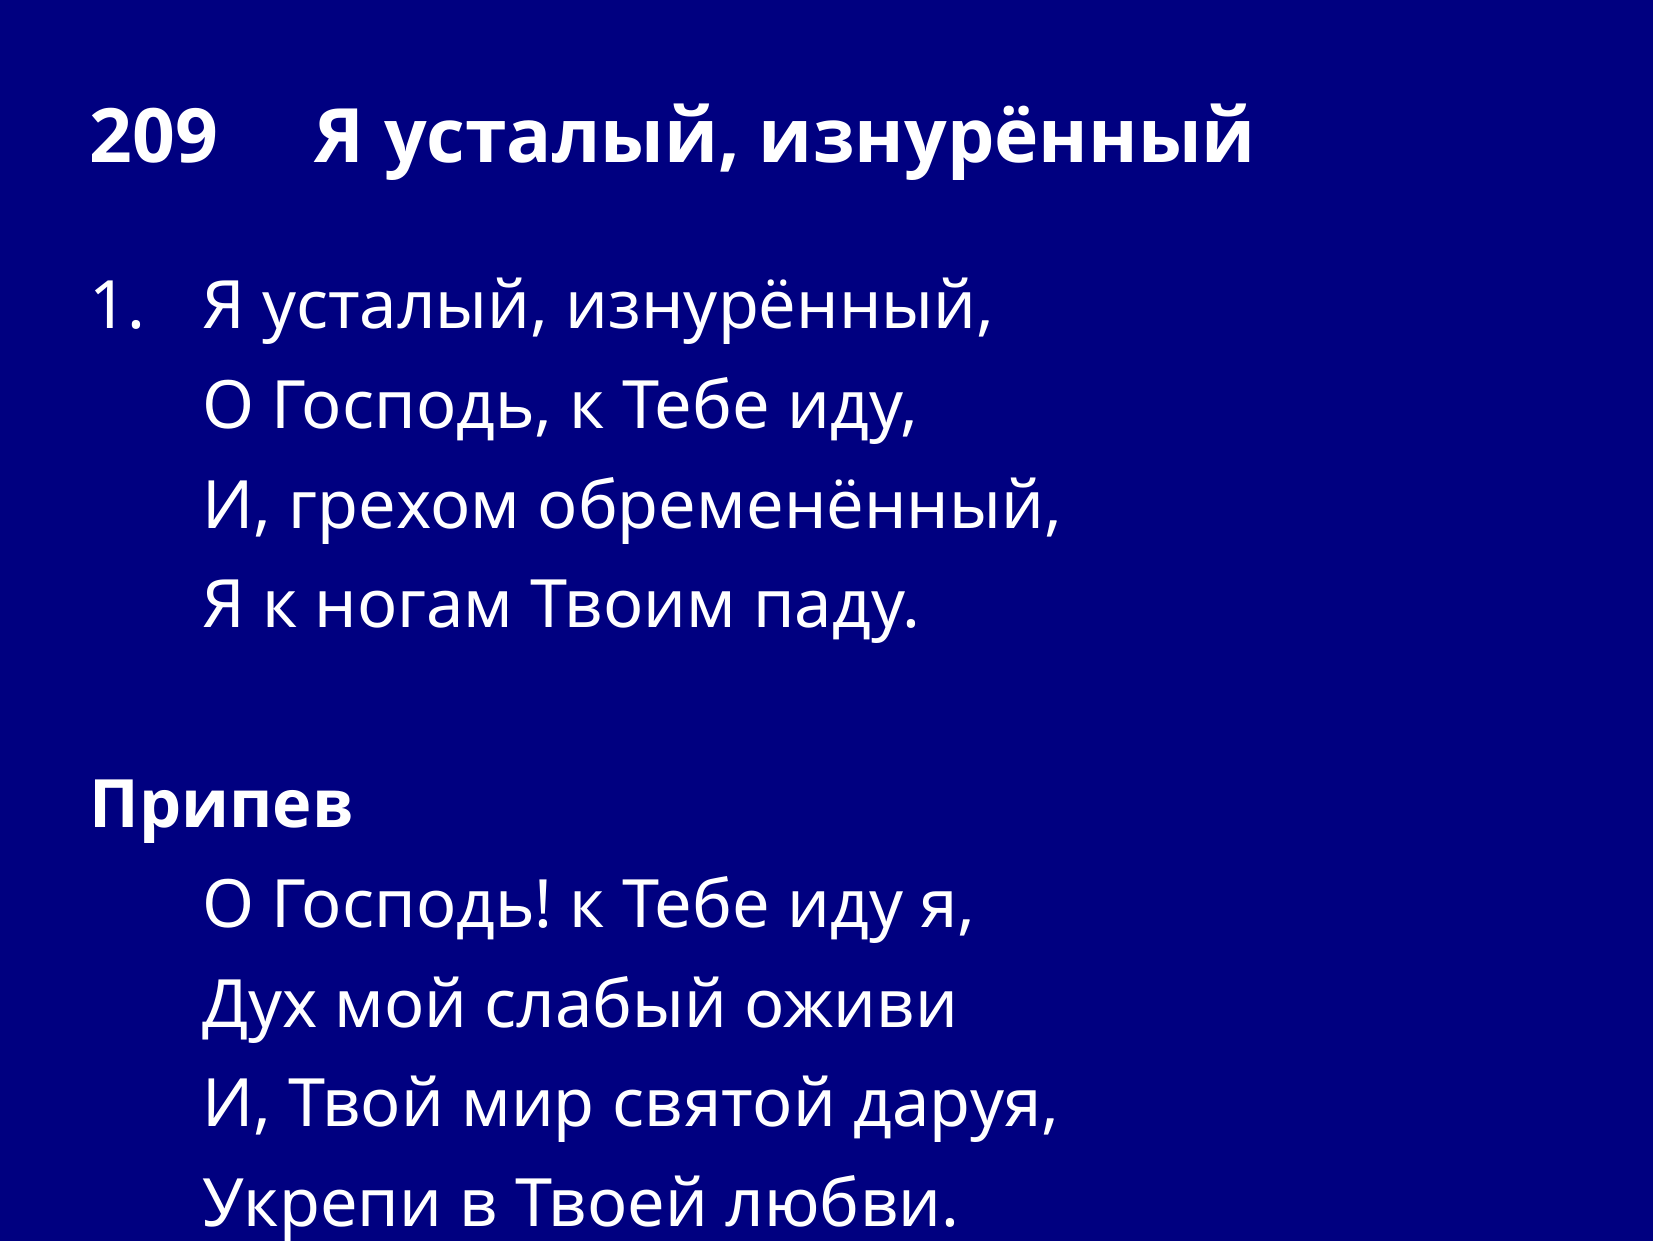

209	Я усталый, изнурённый
1.	Я усталый, изнурённый,
	О Господь, к Тебе иду,
	И, грехом обременённый,
	Я к ногам Твоим паду.
Припев
	О Господь! к Тебе иду я,
	Дух мой слабый оживи
	И, Твой мир святой даруя,
	Укрепи в Твоей любви.